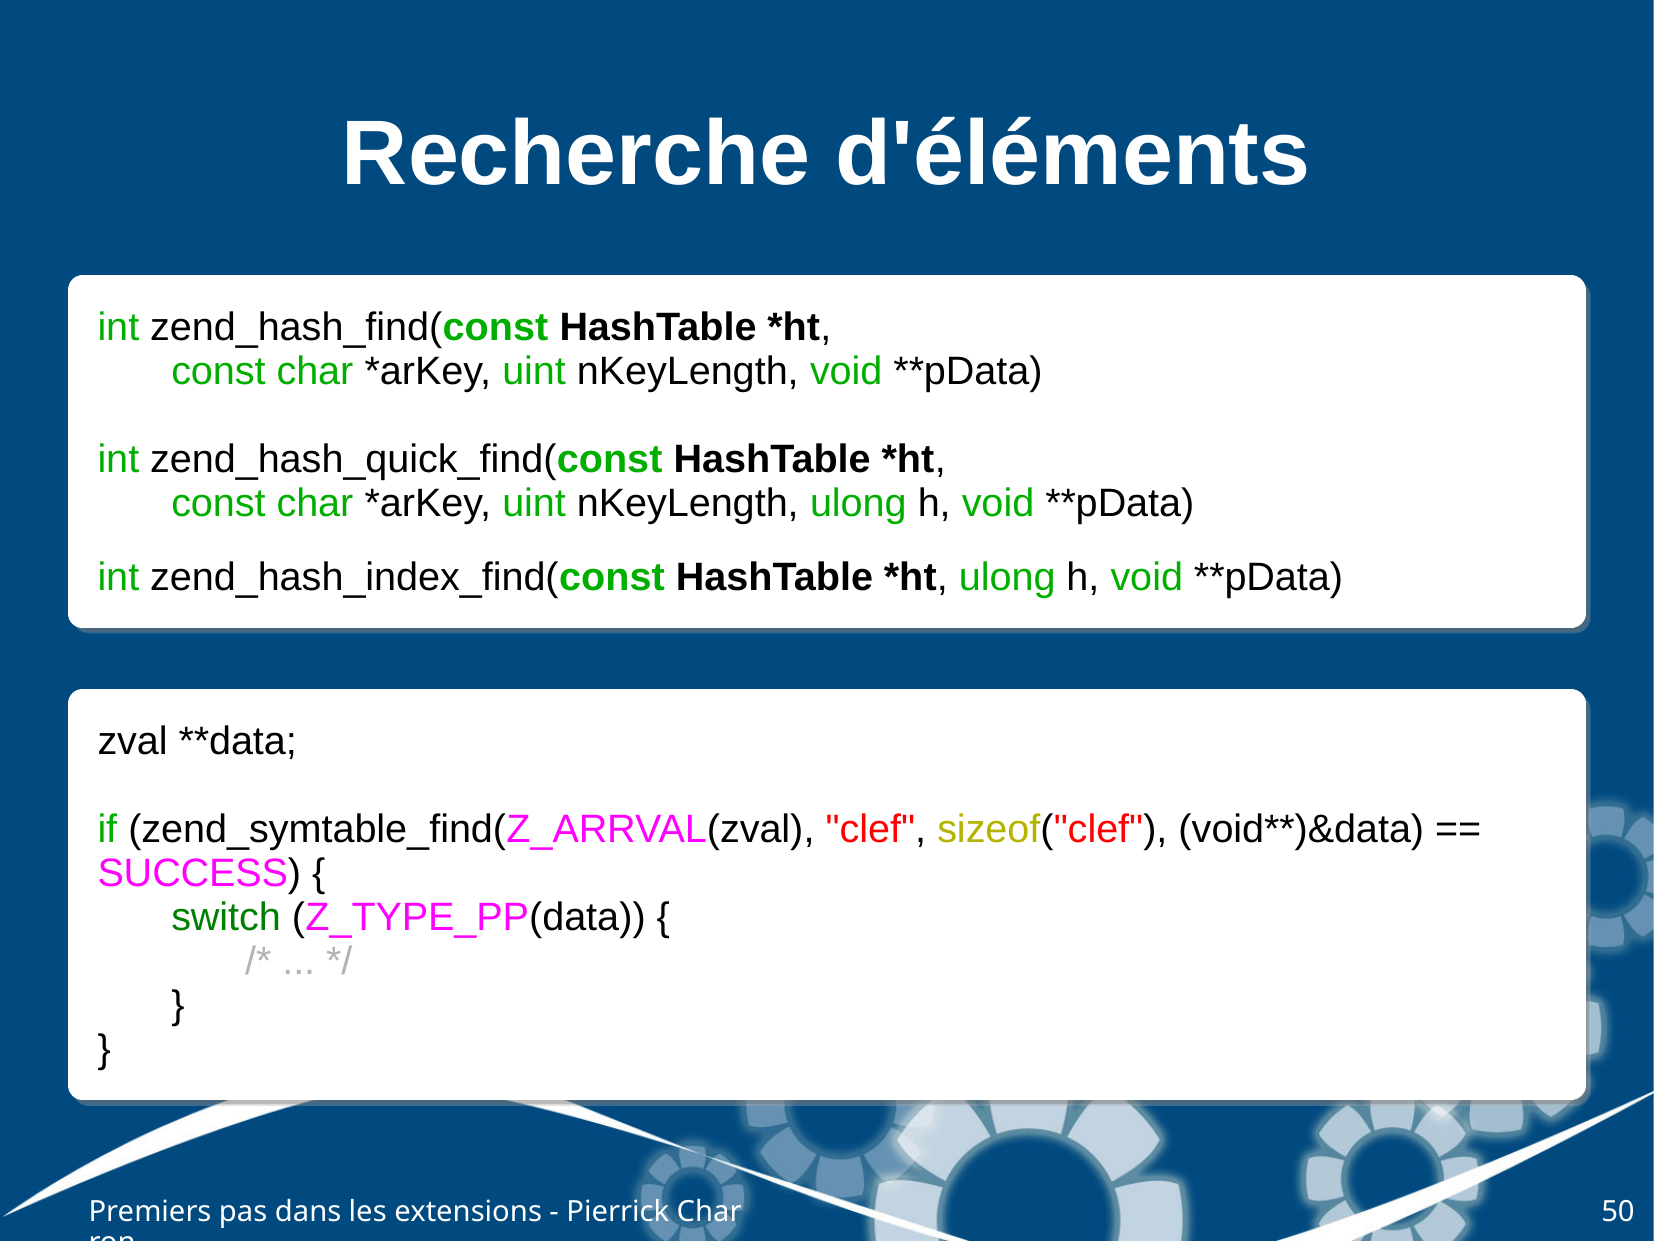

# Recherche d'éléments
int zend_hash_find(const HashTable *ht,
	const char *arKey, uint nKeyLength, void **pData)
int zend_hash_quick_find(const HashTable *ht,
	const char *arKey, uint nKeyLength, ulong h, void **pData)
int zend_hash_index_find(const HashTable *ht, ulong h, void **pData)
zval **data;
if (zend_symtable_find(Z_ARRVAL(zval), "clef", sizeof("clef"), (void**)&data) == SUCCESS) {
	switch (Z_TYPE_PP(data)) {
		/* ... */
	}
}
Premiers pas dans les extensions - Pierrick Charron
50